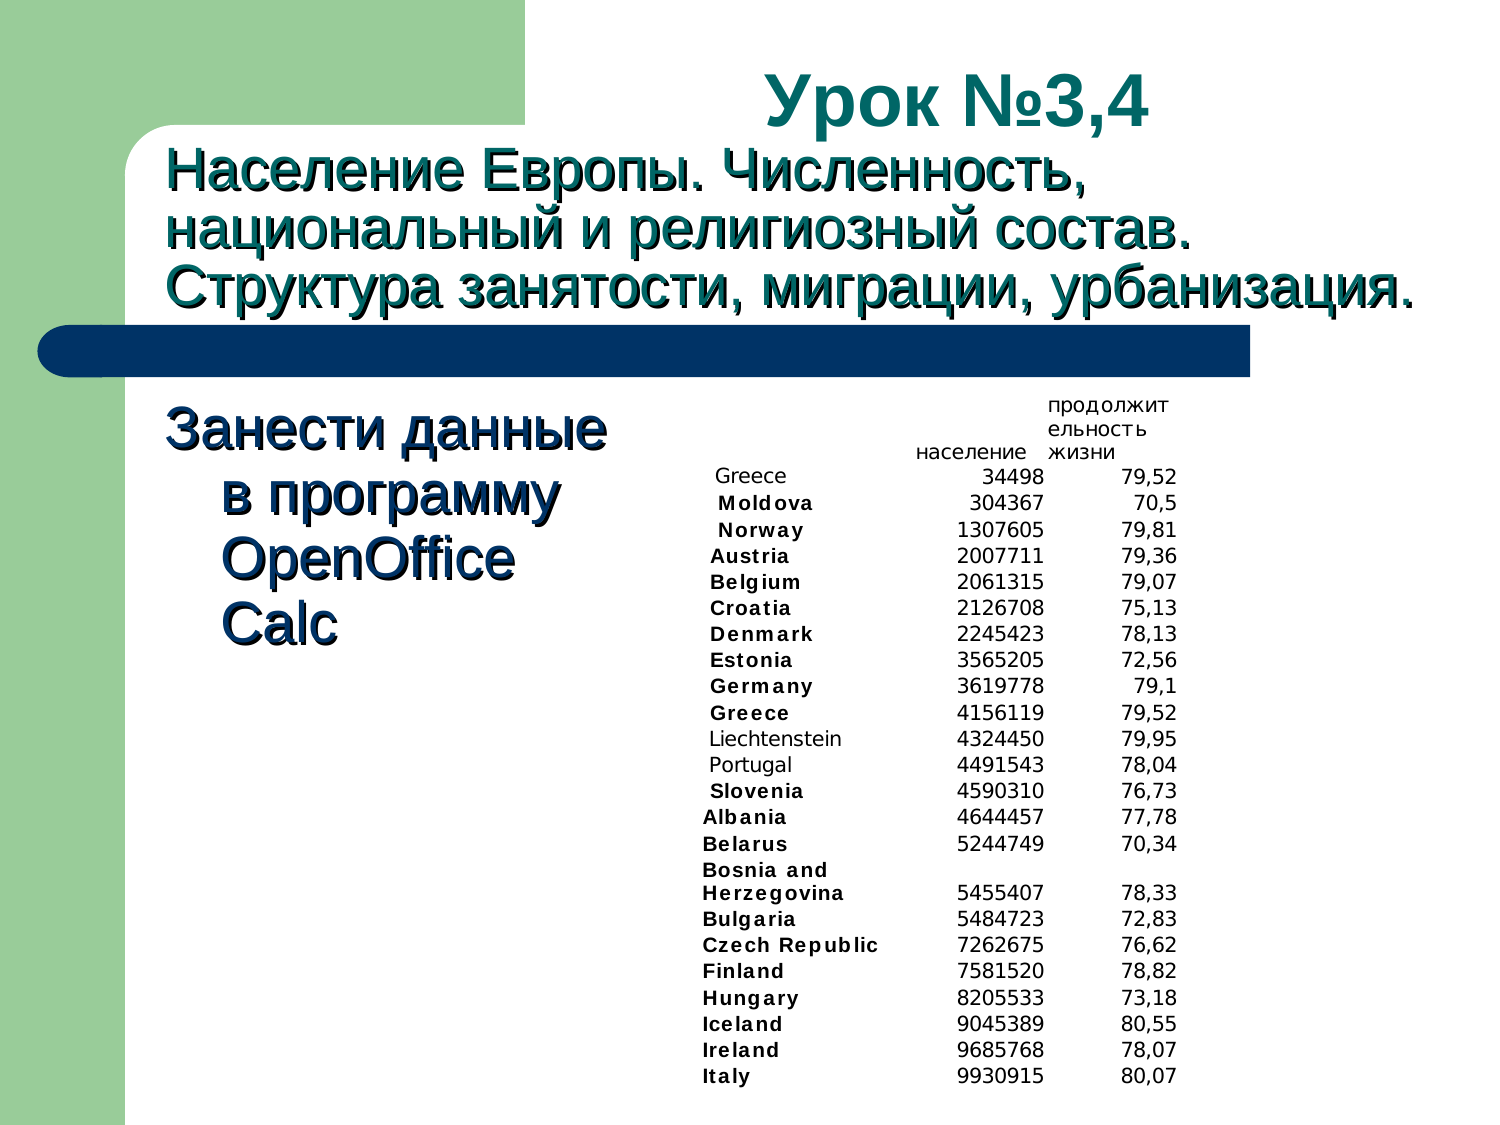

Урок №3,4
Население Европы. Численность, национальный и религиозный состав. Структура занятости, миграции, урбанизация.
# Занести данные в программу OpenOffice Calc